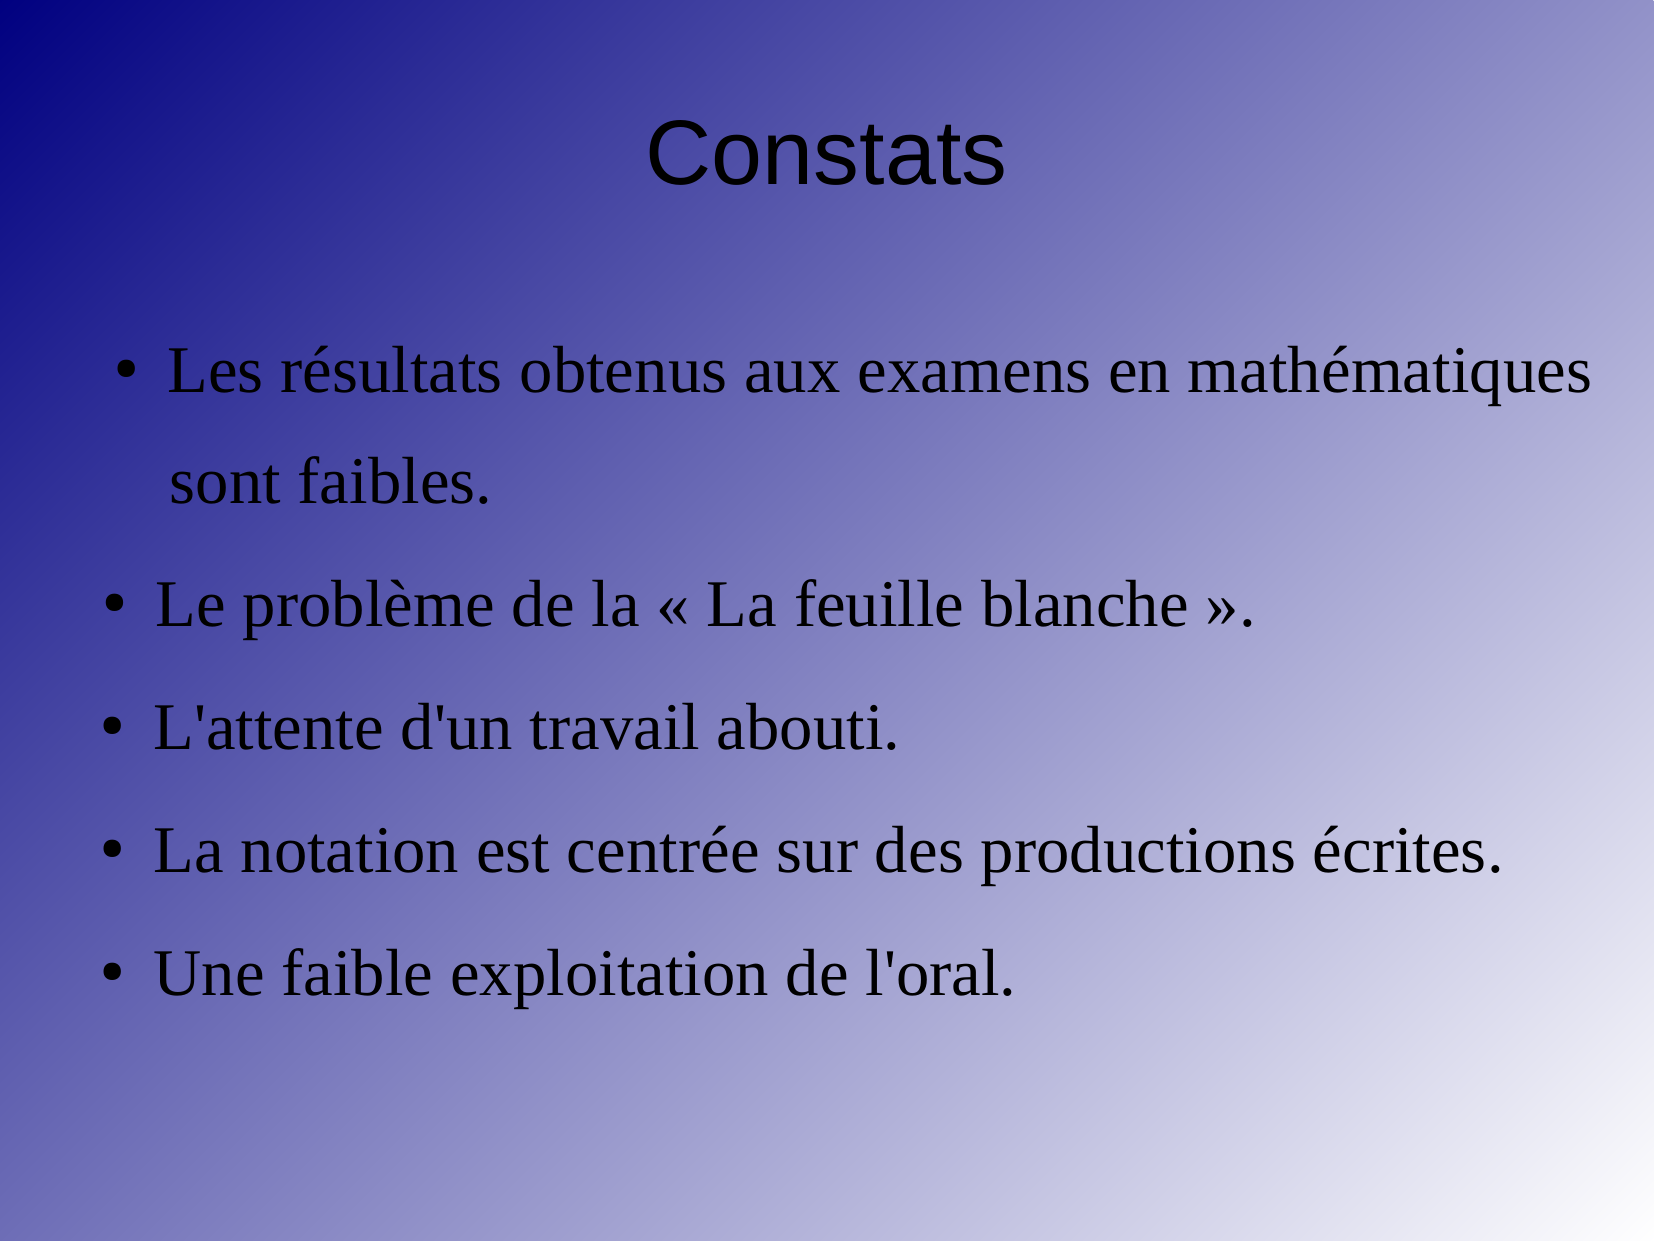

# Constats
Les résultats obtenus aux examens en mathématiques sont faibles.
Le problème de la « La feuille blanche ».
L'attente d'un travail abouti.
La notation est centrée sur des productions écrites.
Une faible exploitation de l'oral.